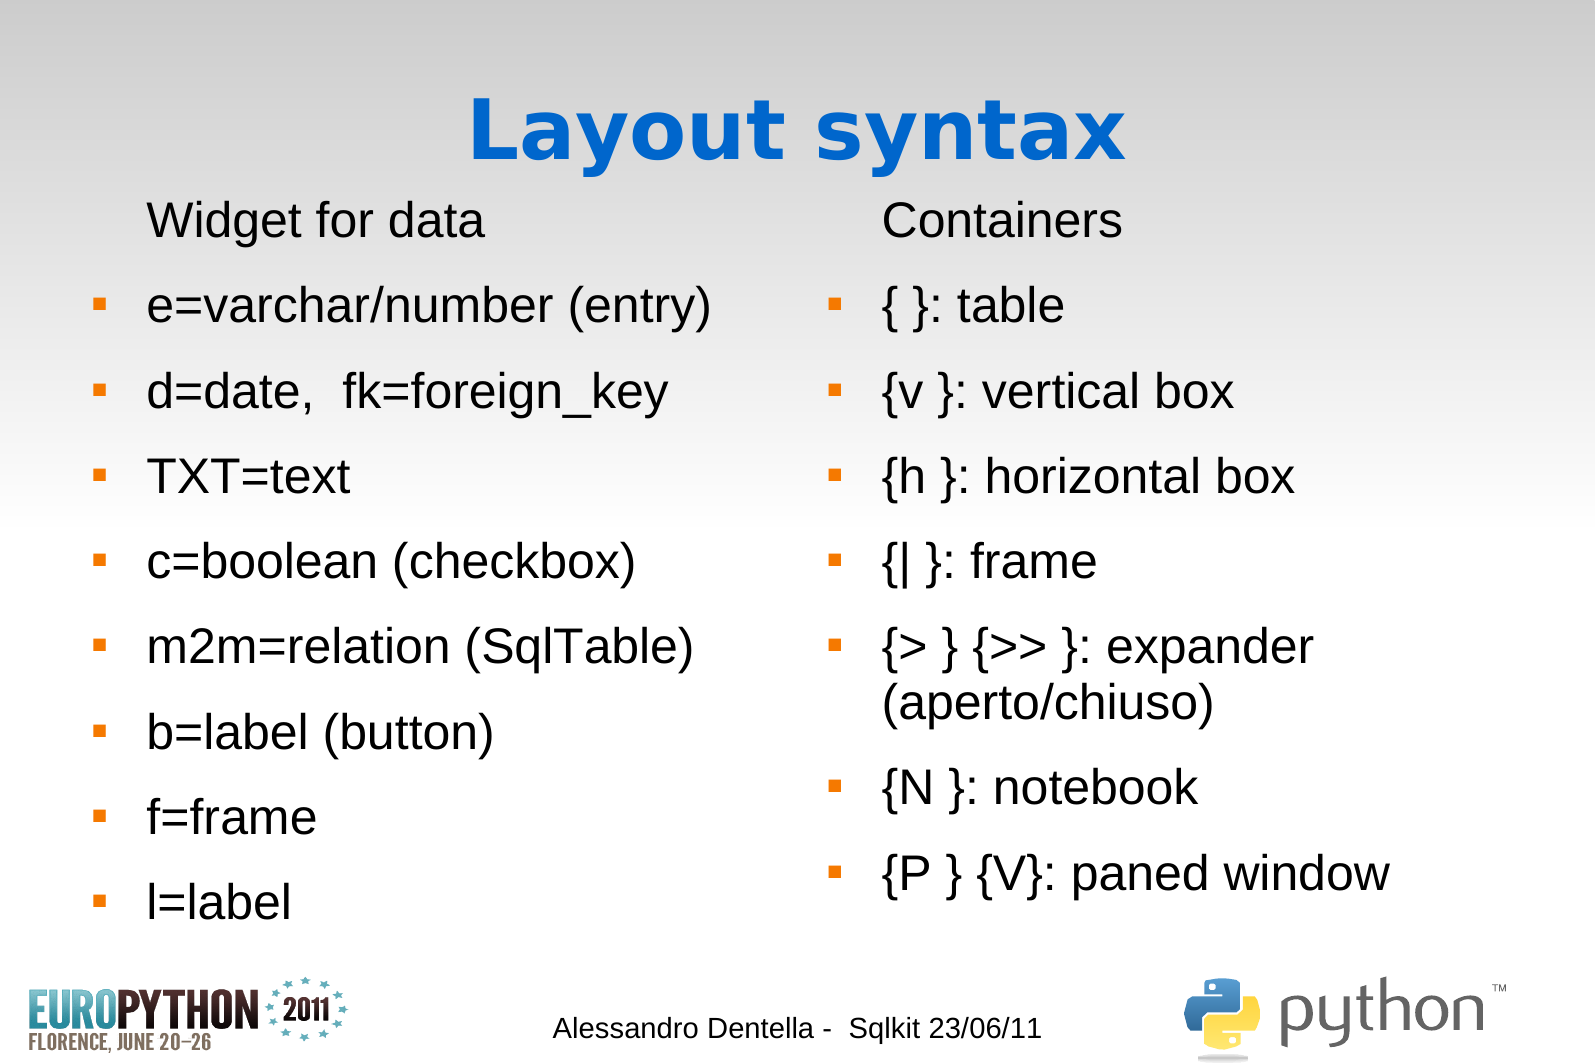

# Layout syntax
Widget for data
e=varchar/number (entry)
d=date, fk=foreign_key
TXT=text
c=boolean (checkbox)
m2m=relation (SqlTable)
b=label (button)
f=frame
l=label
Containers
{ }: table
{v }: vertical box
{h }: horizontal box
{| }: frame
{> } {>> }: expander (aperto/chiuso)
{N }: notebook
{P } {V}: paned window